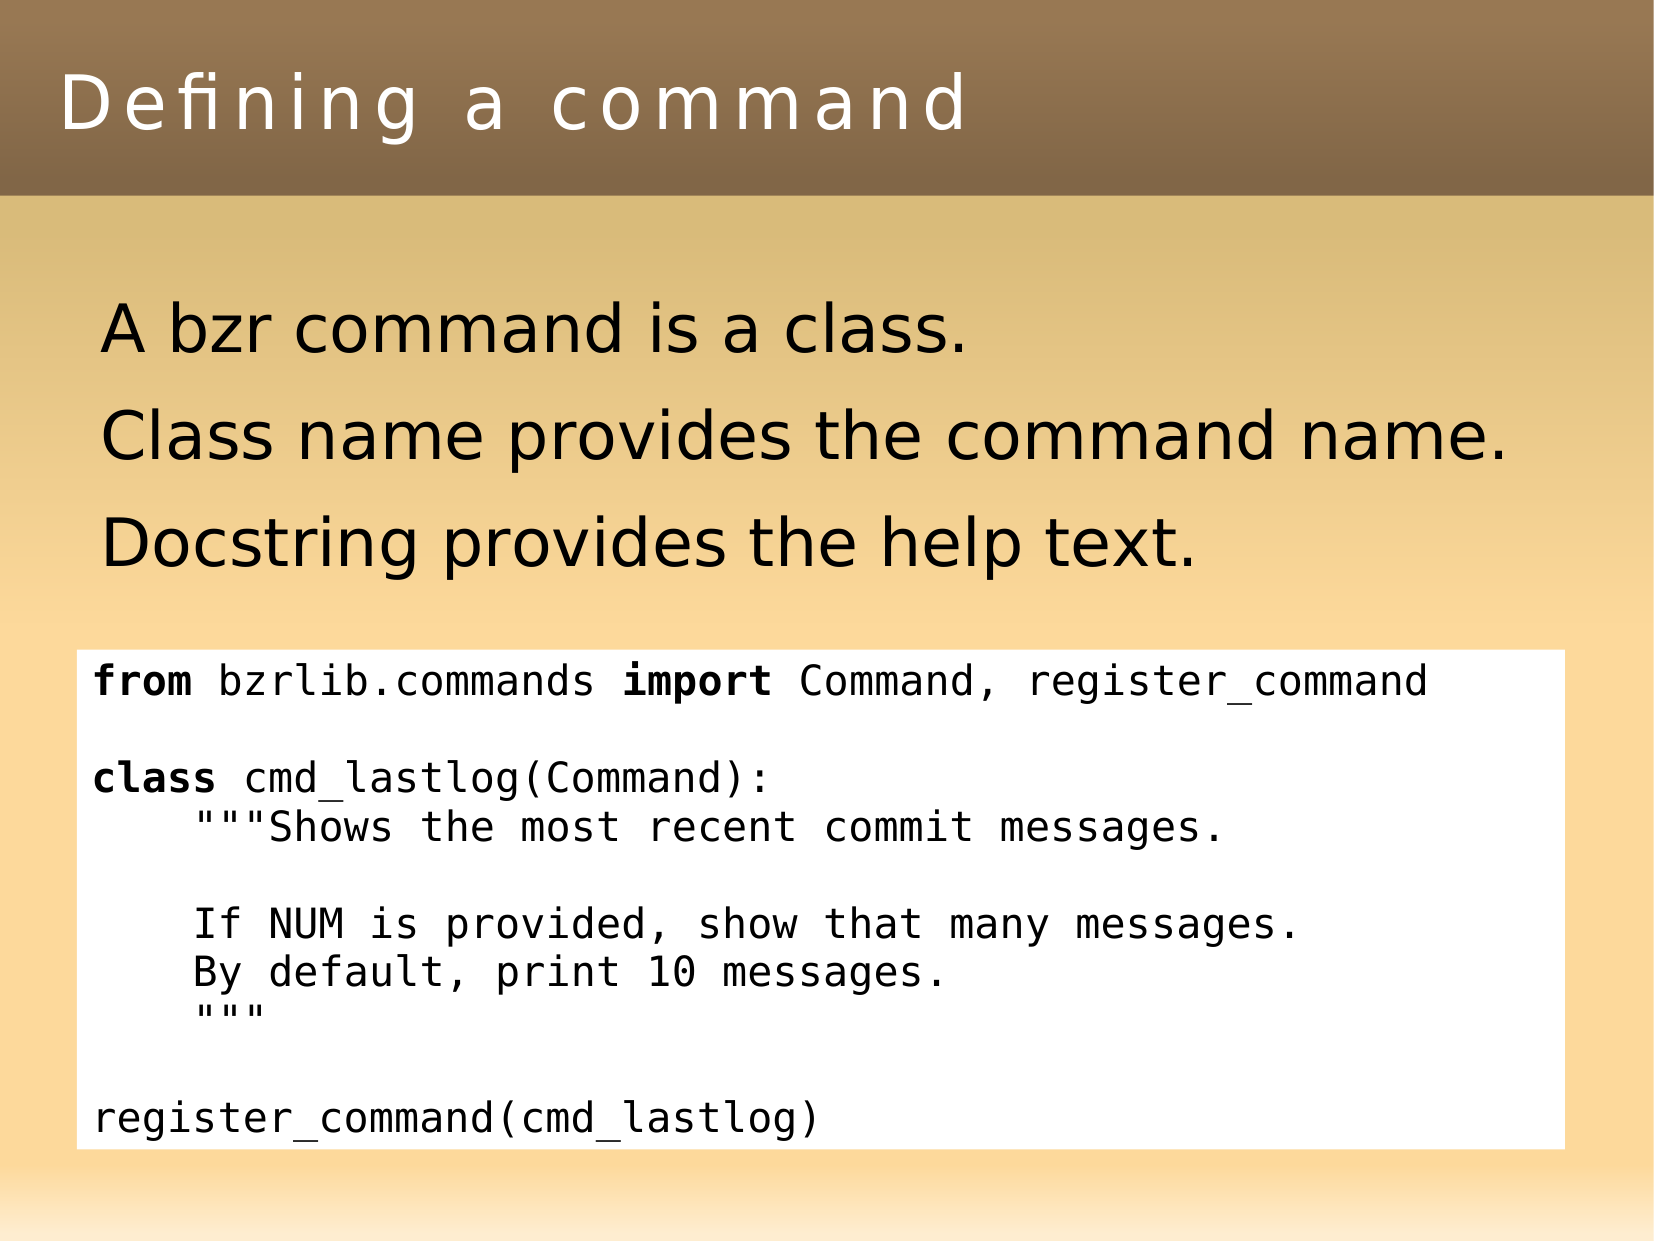

# Defining a command
A bzr command is a class.
Class name provides the command name.
Docstring provides the help text.
from bzrlib.commands import Command, register_command
class cmd_lastlog(Command):
 """Shows the most recent commit messages.
 If NUM is provided, show that many messages.
 By default, print 10 messages.
 """
register_command(cmd_lastlog)